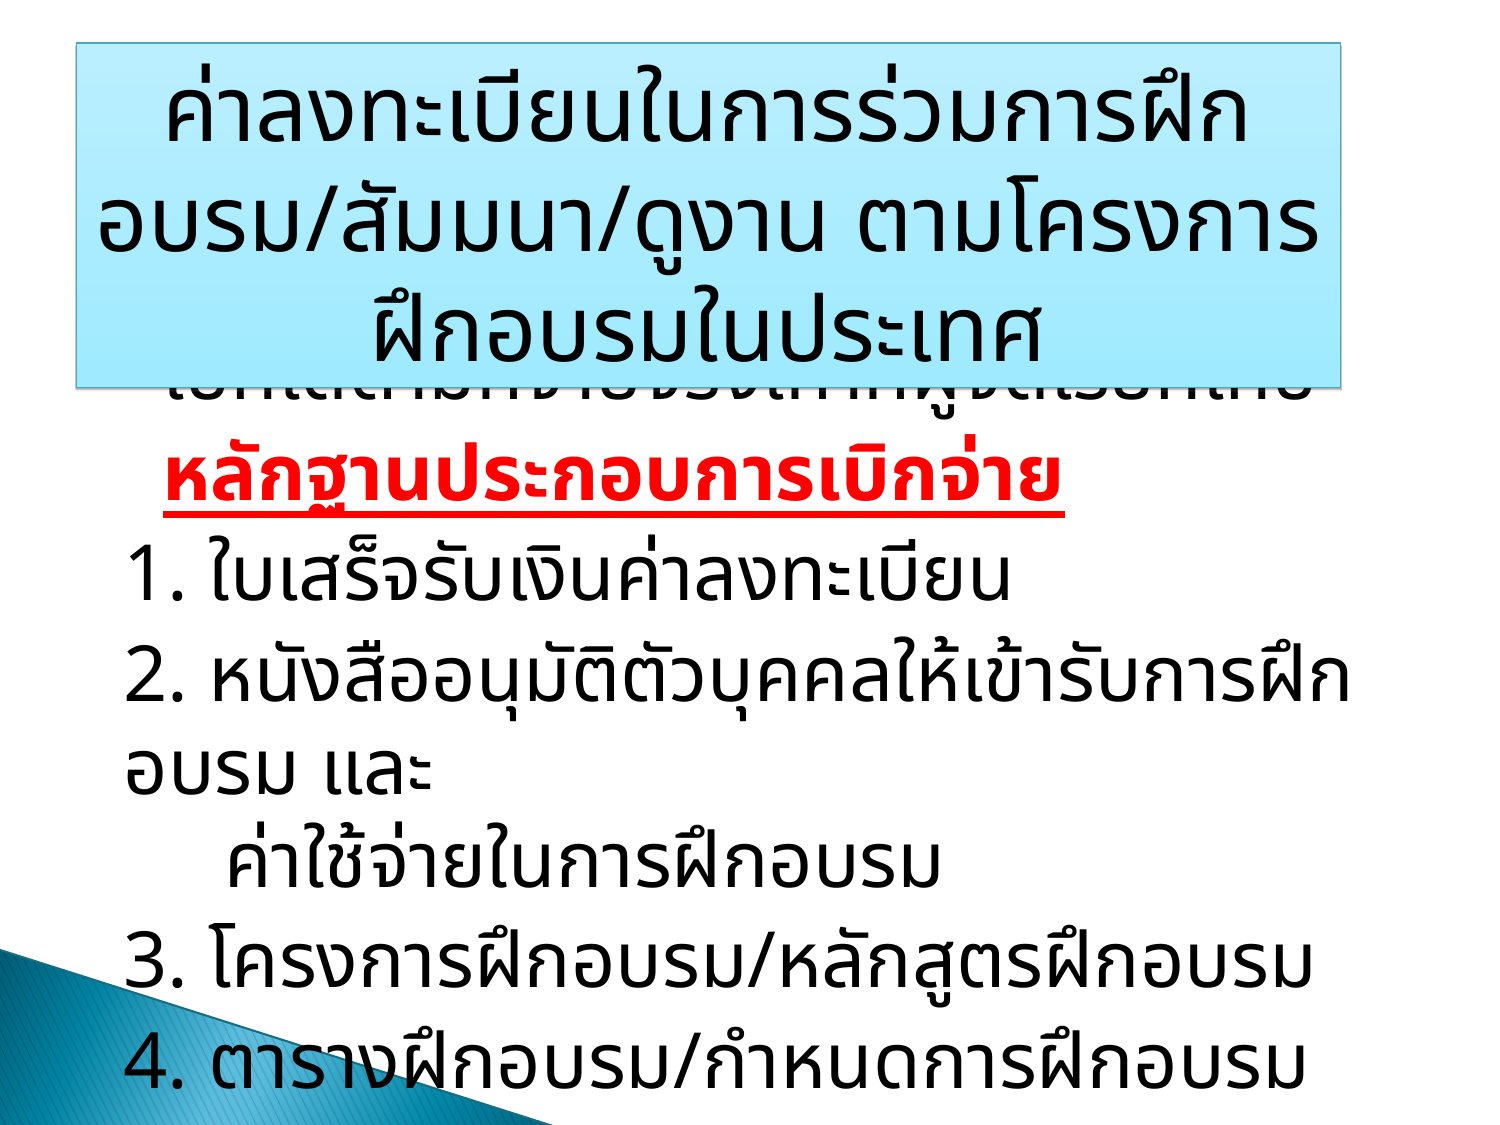

ค่าลงทะเบียนในการร่วมการฝึกอบรม/สัมมนา/ดูงาน ตามโครงการฝึกอบรมในประเทศ
# เบิกได้ตามที่จ่ายจริงเท่าที่ผู้จัดเรียกเก็บ
หลักฐานประกอบการเบิกจ่าย
1. ใบเสร็จรับเงินค่าลงทะเบียน
2. หนังสืออนุมัติตัวบุคคลให้เข้ารับการฝึกอบรม และ
 ค่าใช้จ่ายในการฝึกอบรม
3. โครงการฝึกอบรม/หลักสูตรฝึกอบรม
4. ตารางฝึกอบรม/กำหนดการฝึกอบรม